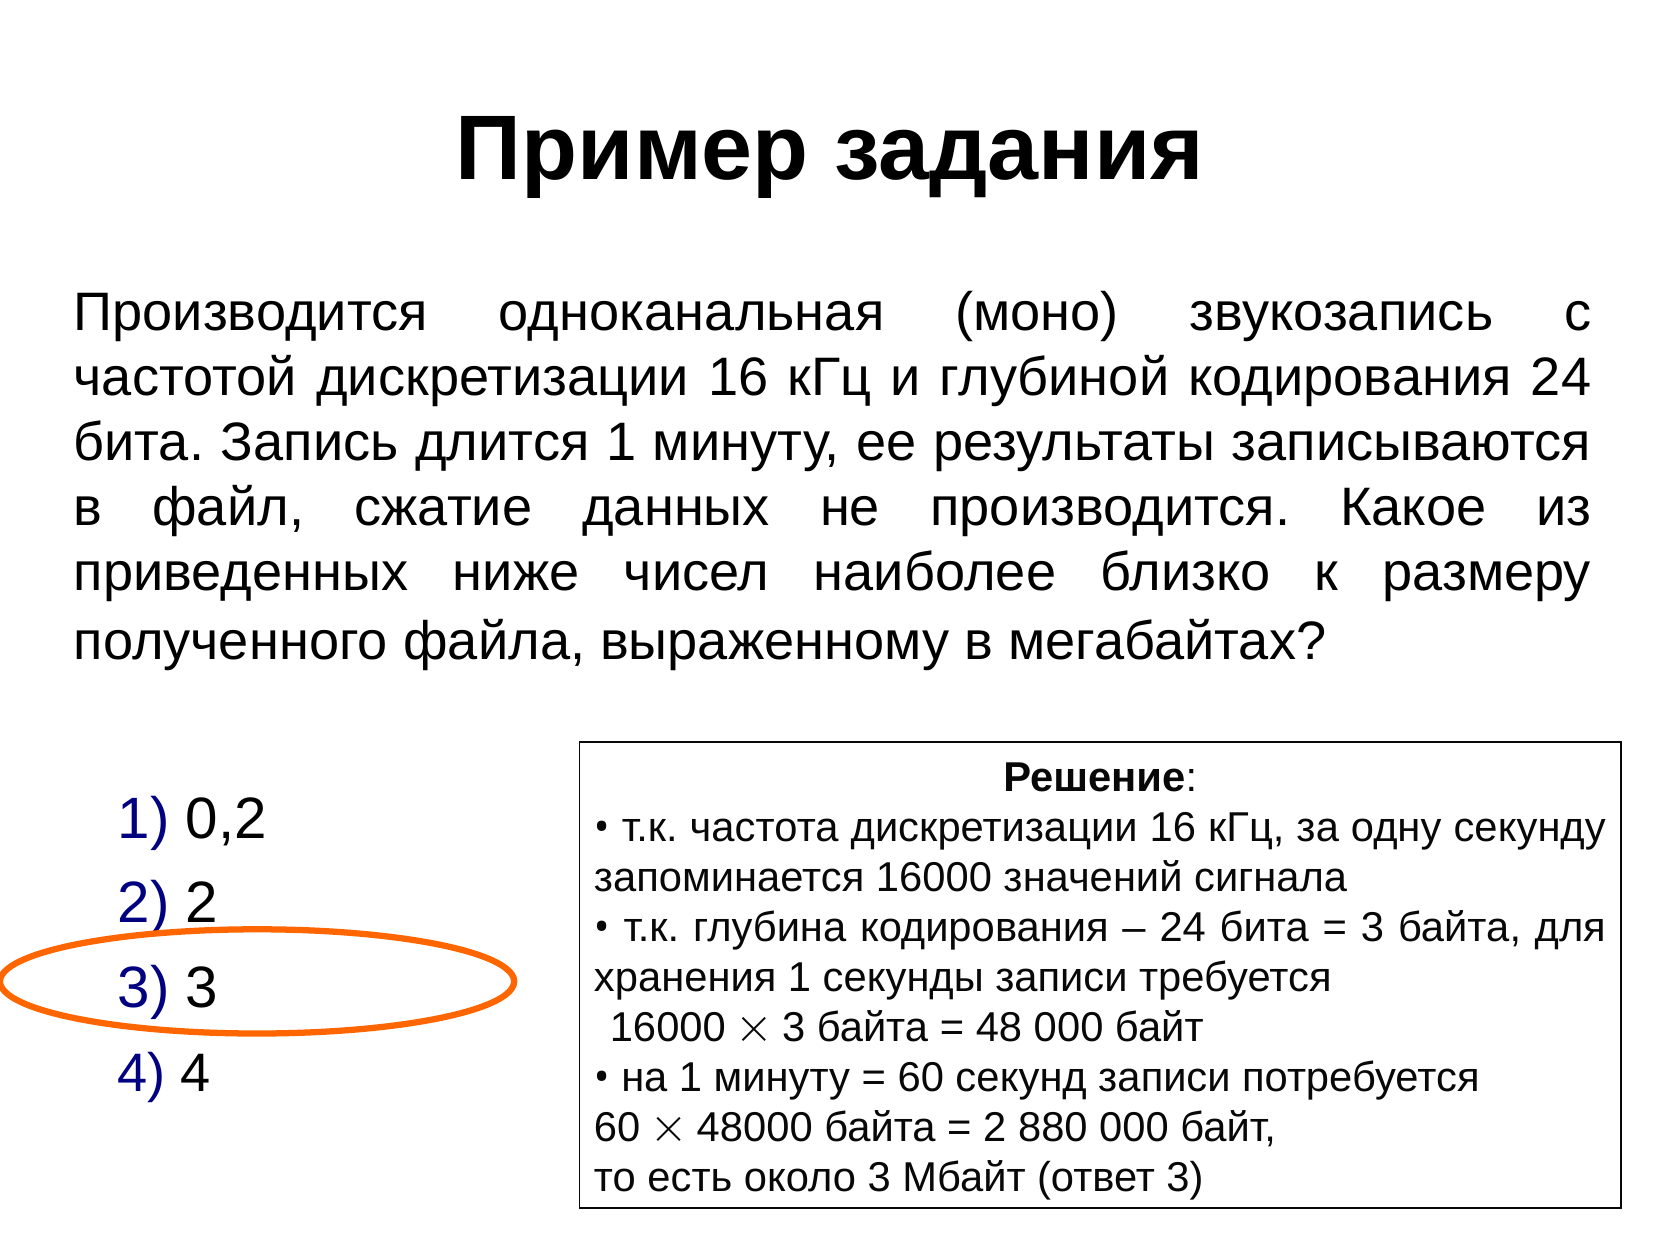

# Пример задания
Производится одноканальная (моно) звукозапись с частотой дискретизации 16 кГц и глубиной кодирования 24 бита. Запись длится 1 минуту, ее результаты записываются в файл, сжатие данных не производится. Какое из приведенных ниже чисел наиболее близко к размеру полученного файла, выраженному в мегабайтах?
 0,2
 2
 3
 4
Решение:
 т.к. частота дискретизации 16 кГц, за одну секунду запоминается 16000 значений сигнала
 т.к. глубина кодирования – 24 бита = 3 байта, для хранения 1 секунды записи требуется
16000  3 байта = 48 000 байт
 на 1 минуту = 60 секунд записи потребуется
60  48000 байта = 2 880 000 байт,
то есть около 3 Мбайт (ответ 3)